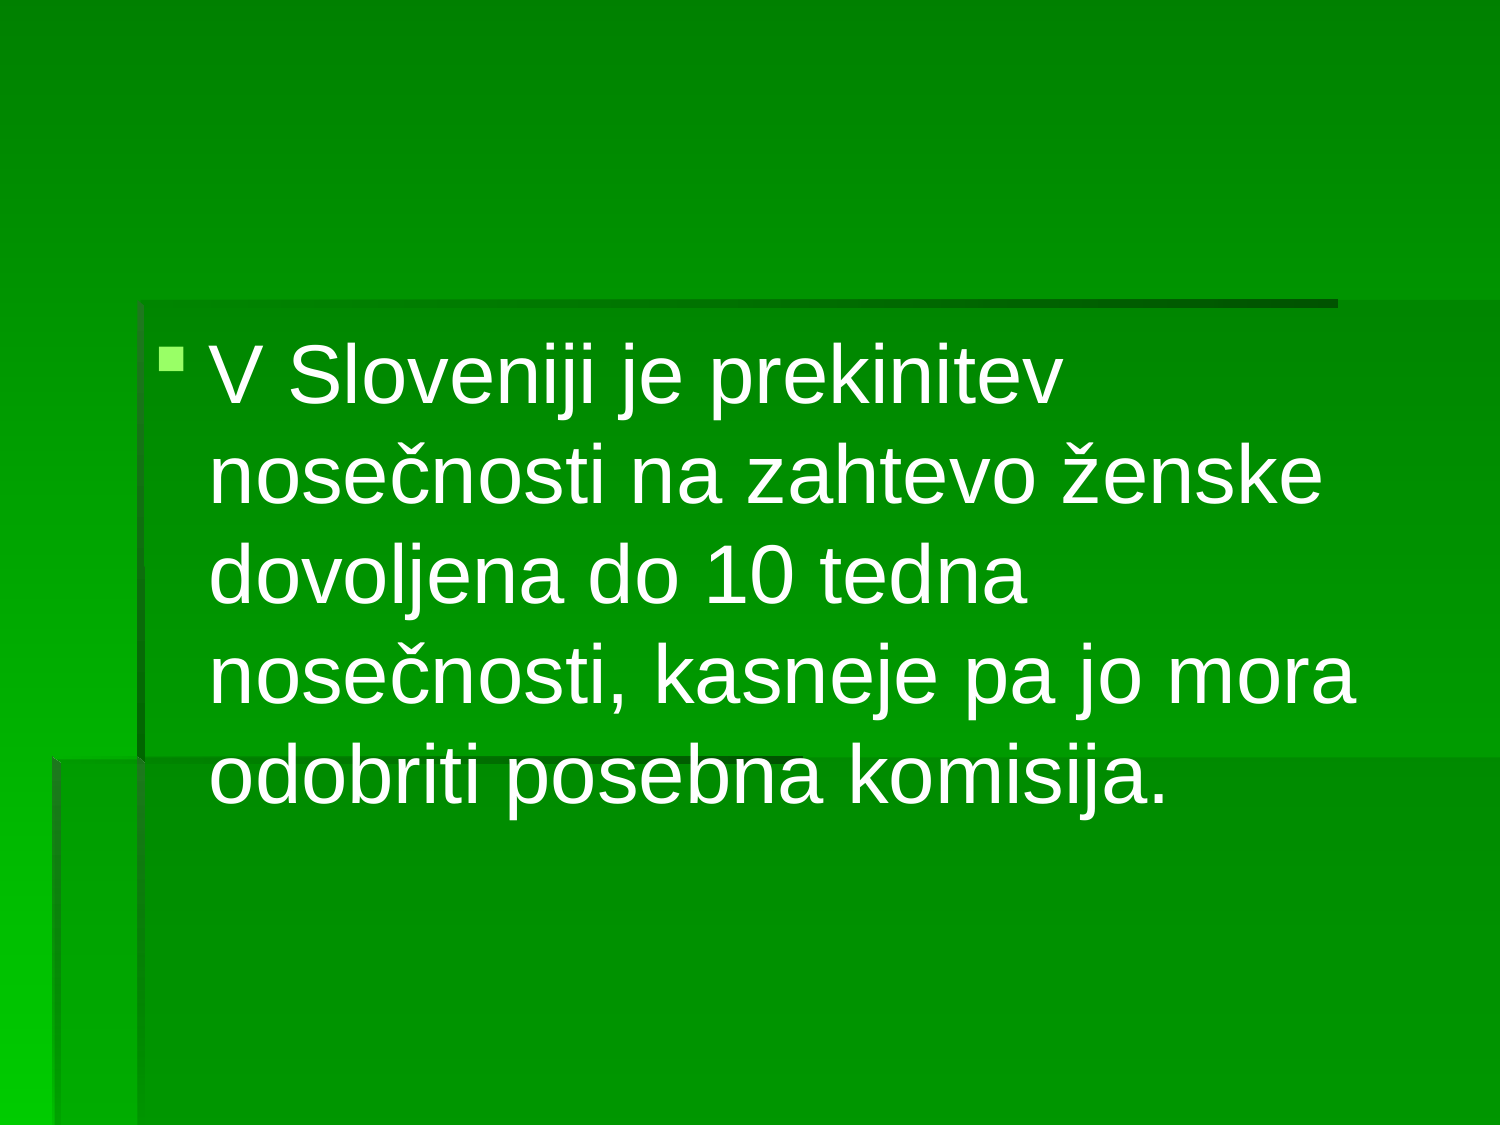

#
V Sloveniji je prekinitev nosečnosti na zahtevo ženske dovoljena do 10 tedna nosečnosti, kasneje pa jo mora odobriti posebna komisija.